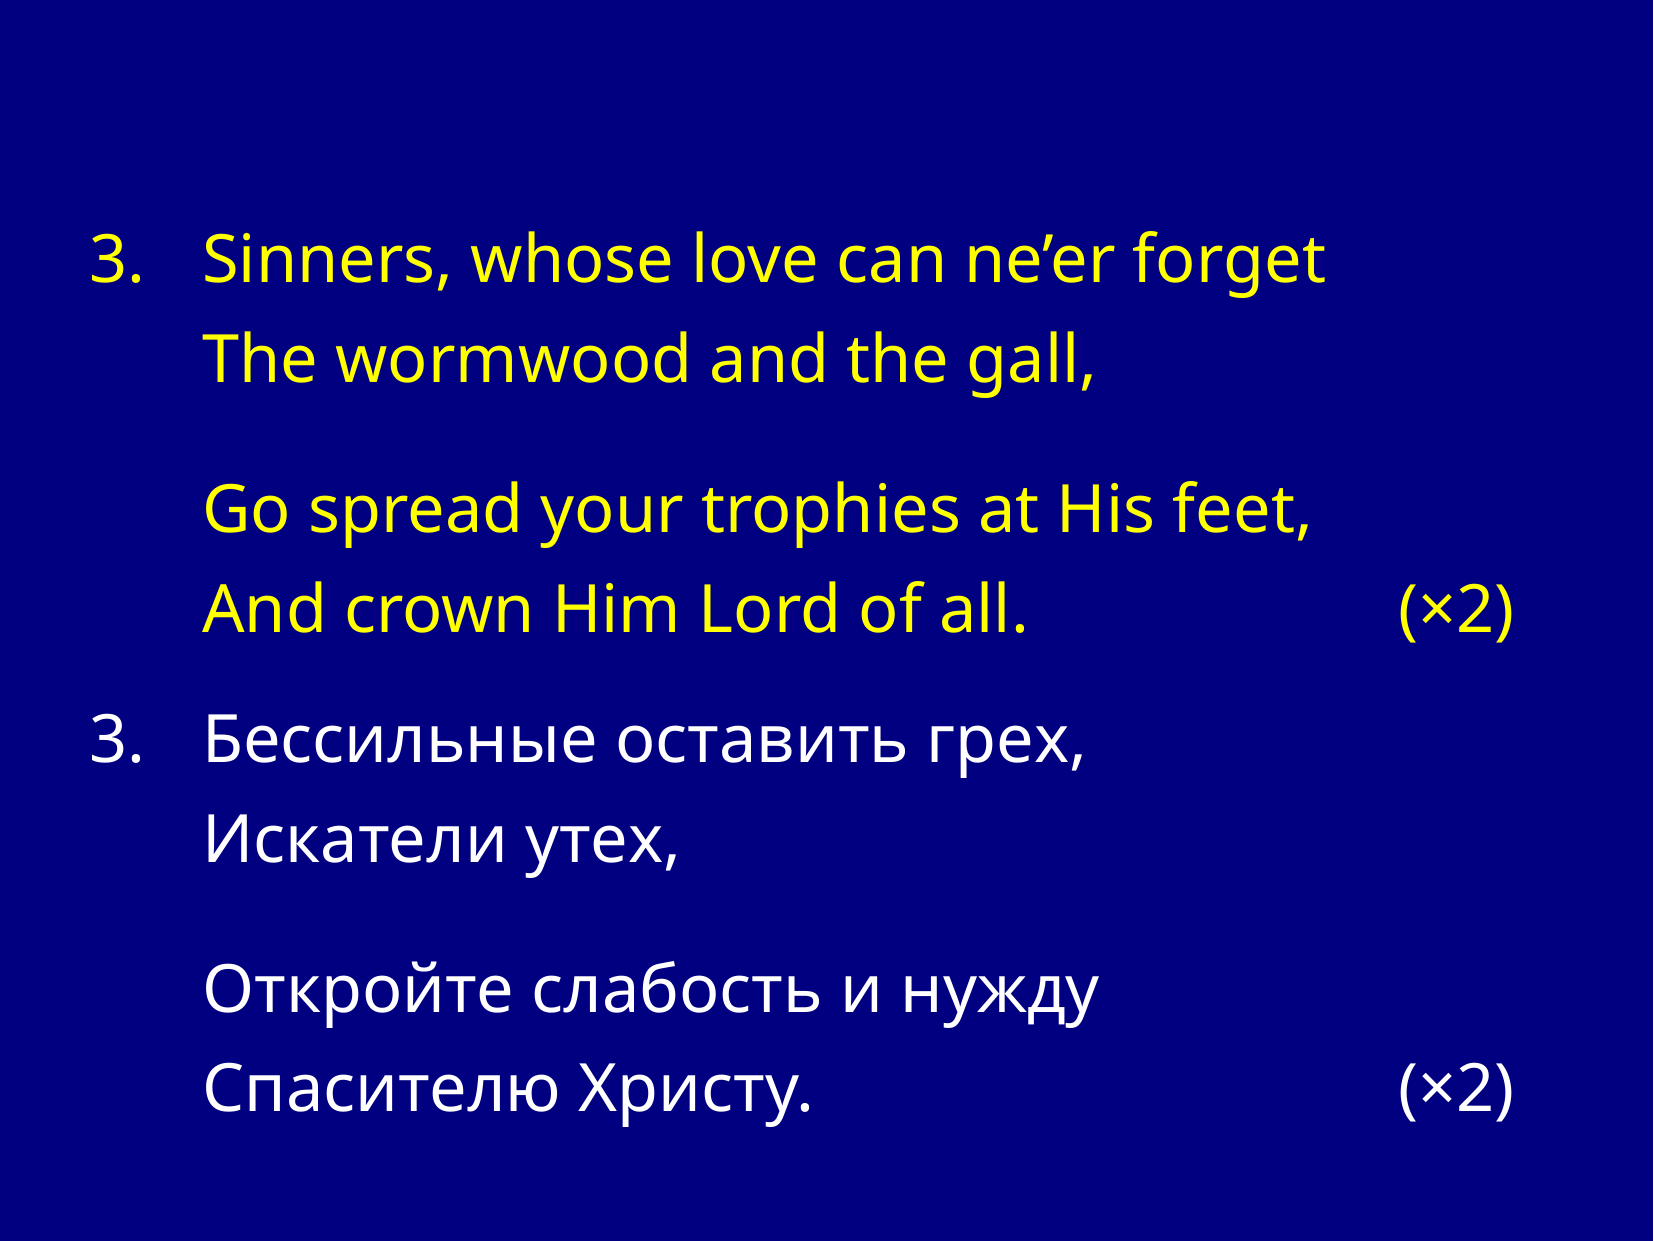

3.	Sinners, whose love can ne’er forget
	The wormwood and the gall,
	Go spread your trophies at His feet,
	And crown Him Lord of all.	(×2)
3.	Бессильные оставить грех,
	Искатели утех,
	Откройте слабость и нужду
	Спасителю Христу.	(×2)